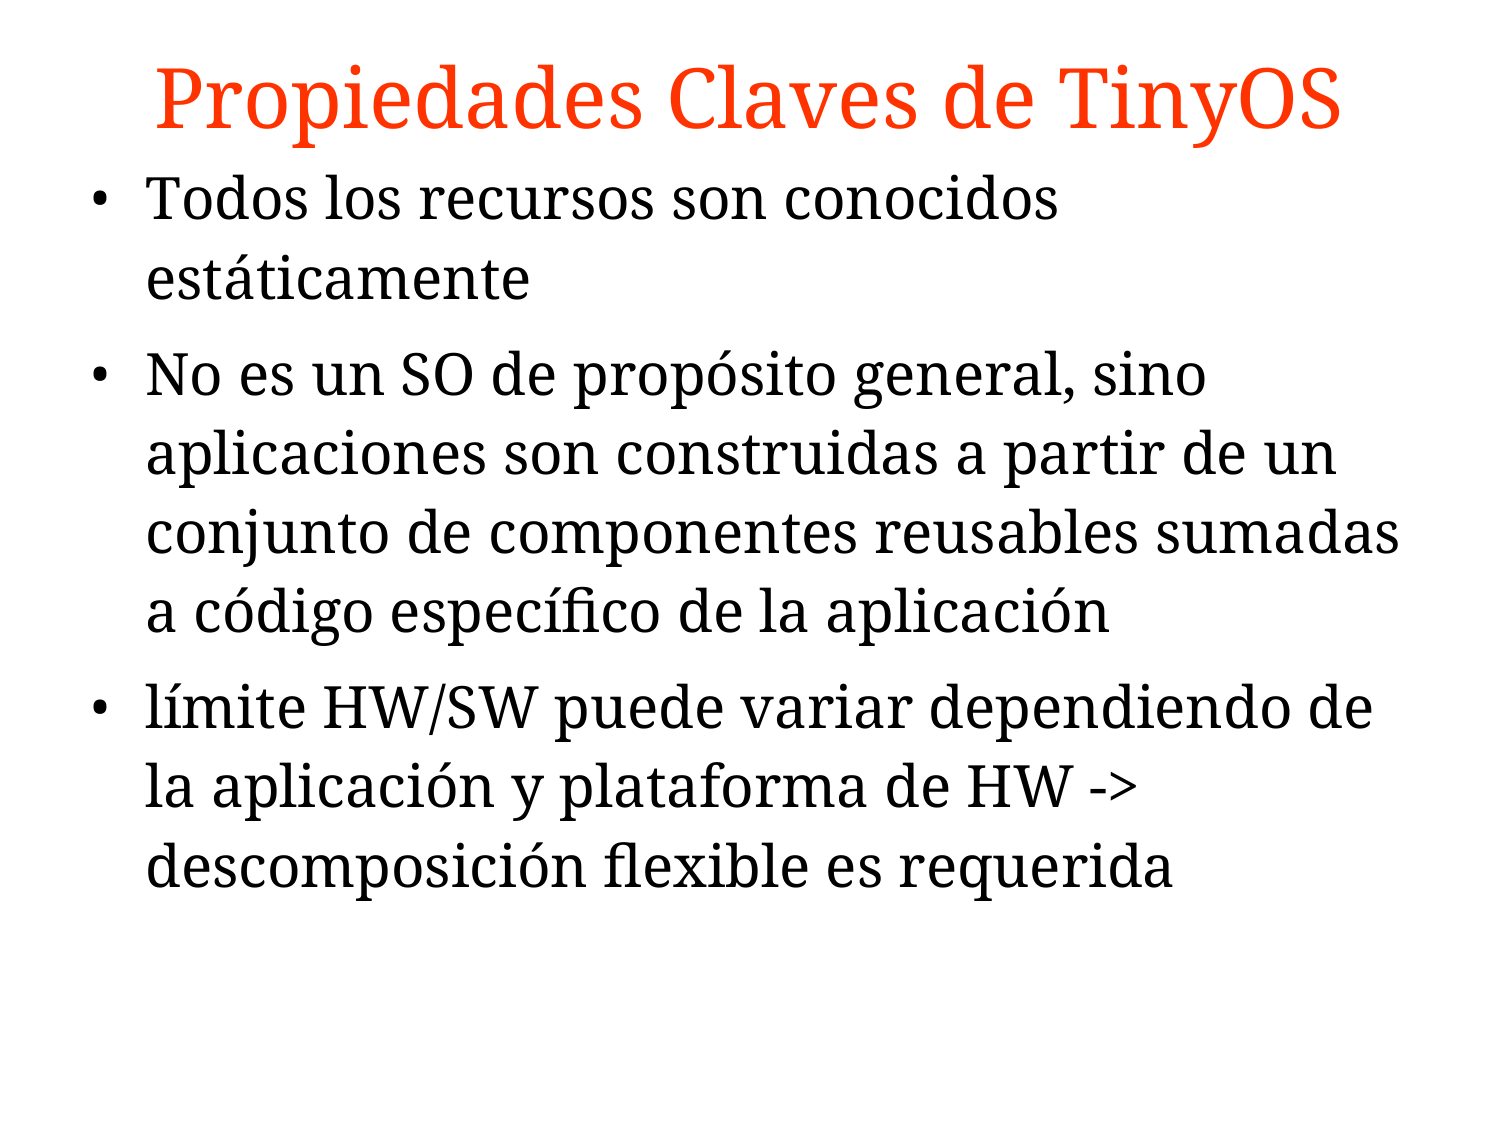

# Propiedades Claves de TinyOS
Todos los recursos son conocidos estáticamente
No es un SO de propósito general, sino aplicaciones son construidas a partir de un conjunto de componentes reusables sumadas a código específico de la aplicación
límite HW/SW puede variar dependiendo de la aplicación y plataforma de HW -> descomposición flexible es requerida